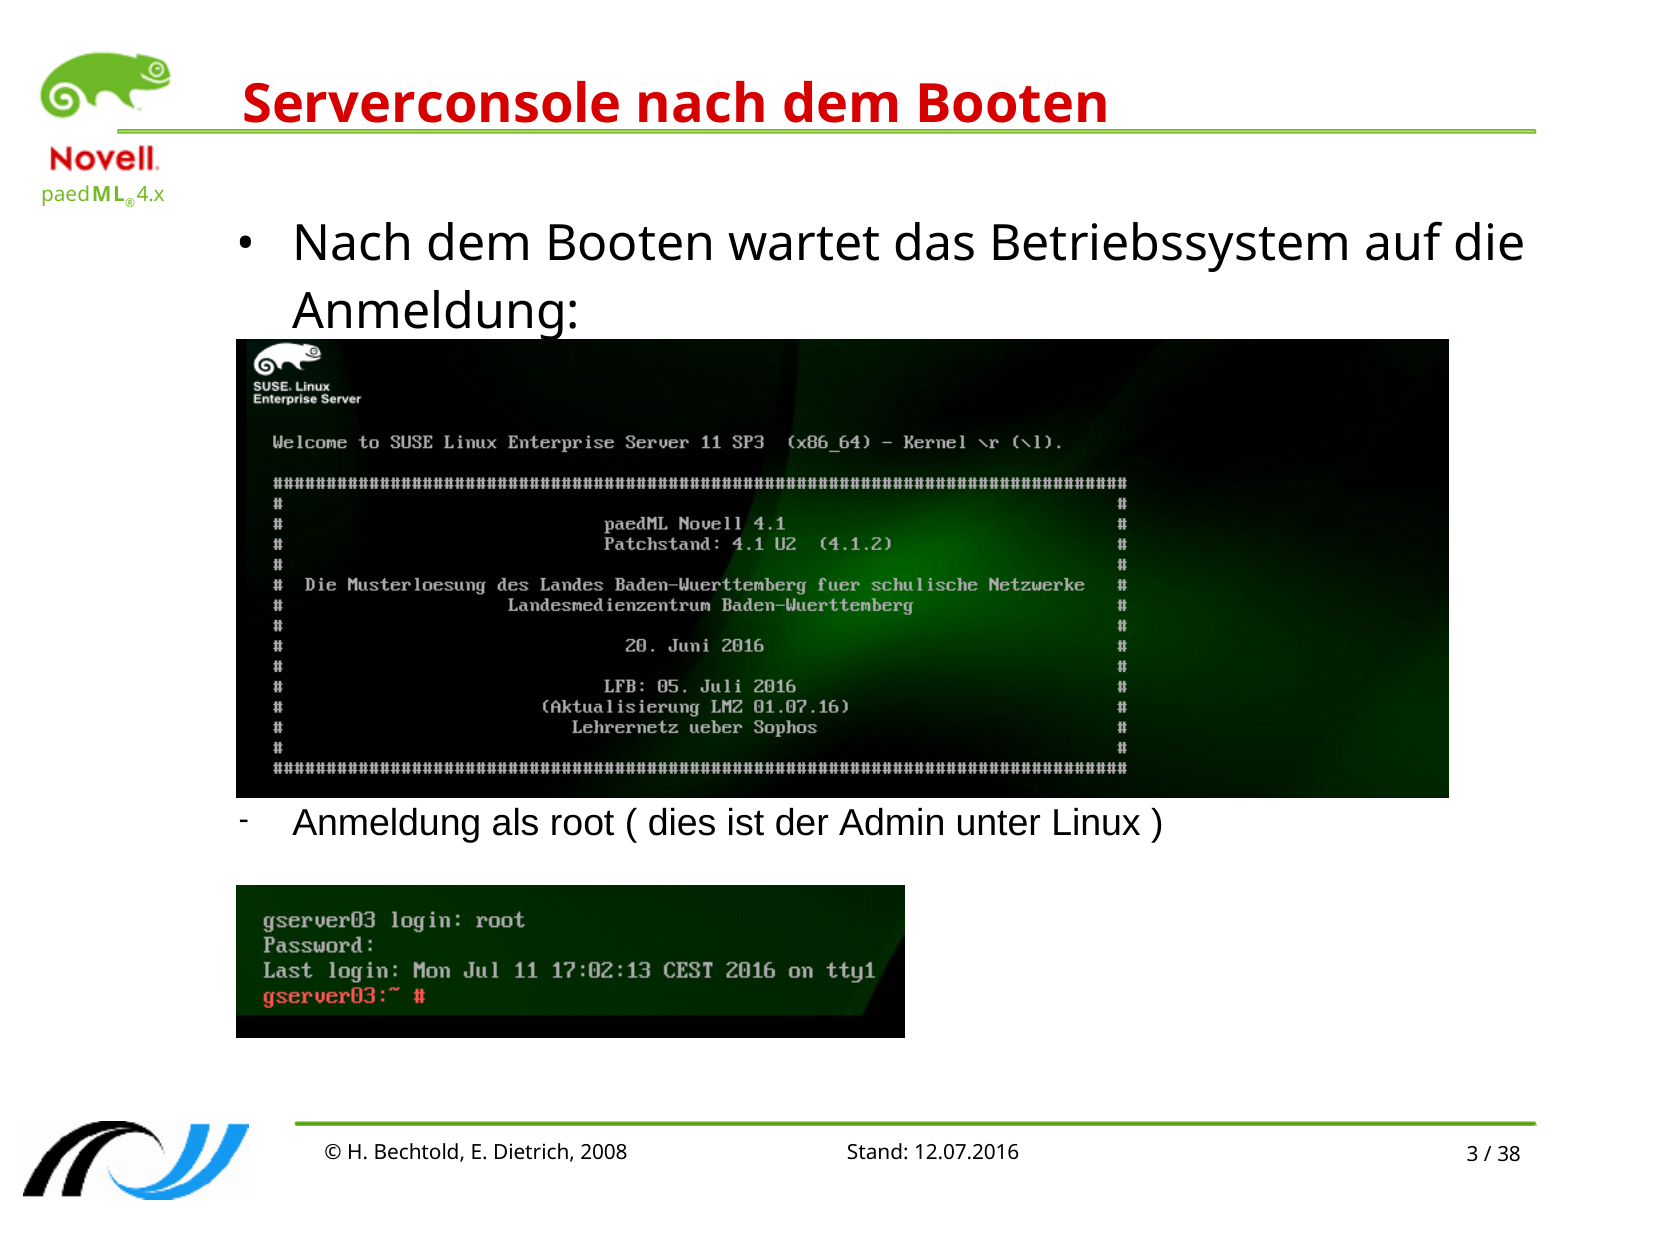

# Serverconsole nach dem Booten
Nach dem Booten wartet das Betriebssystem auf die Anmeldung:
Anmeldung als root ( dies ist der Admin unter Linux )
© H. Bechtold, E. Dietrich, 2008
12.07.2016
3